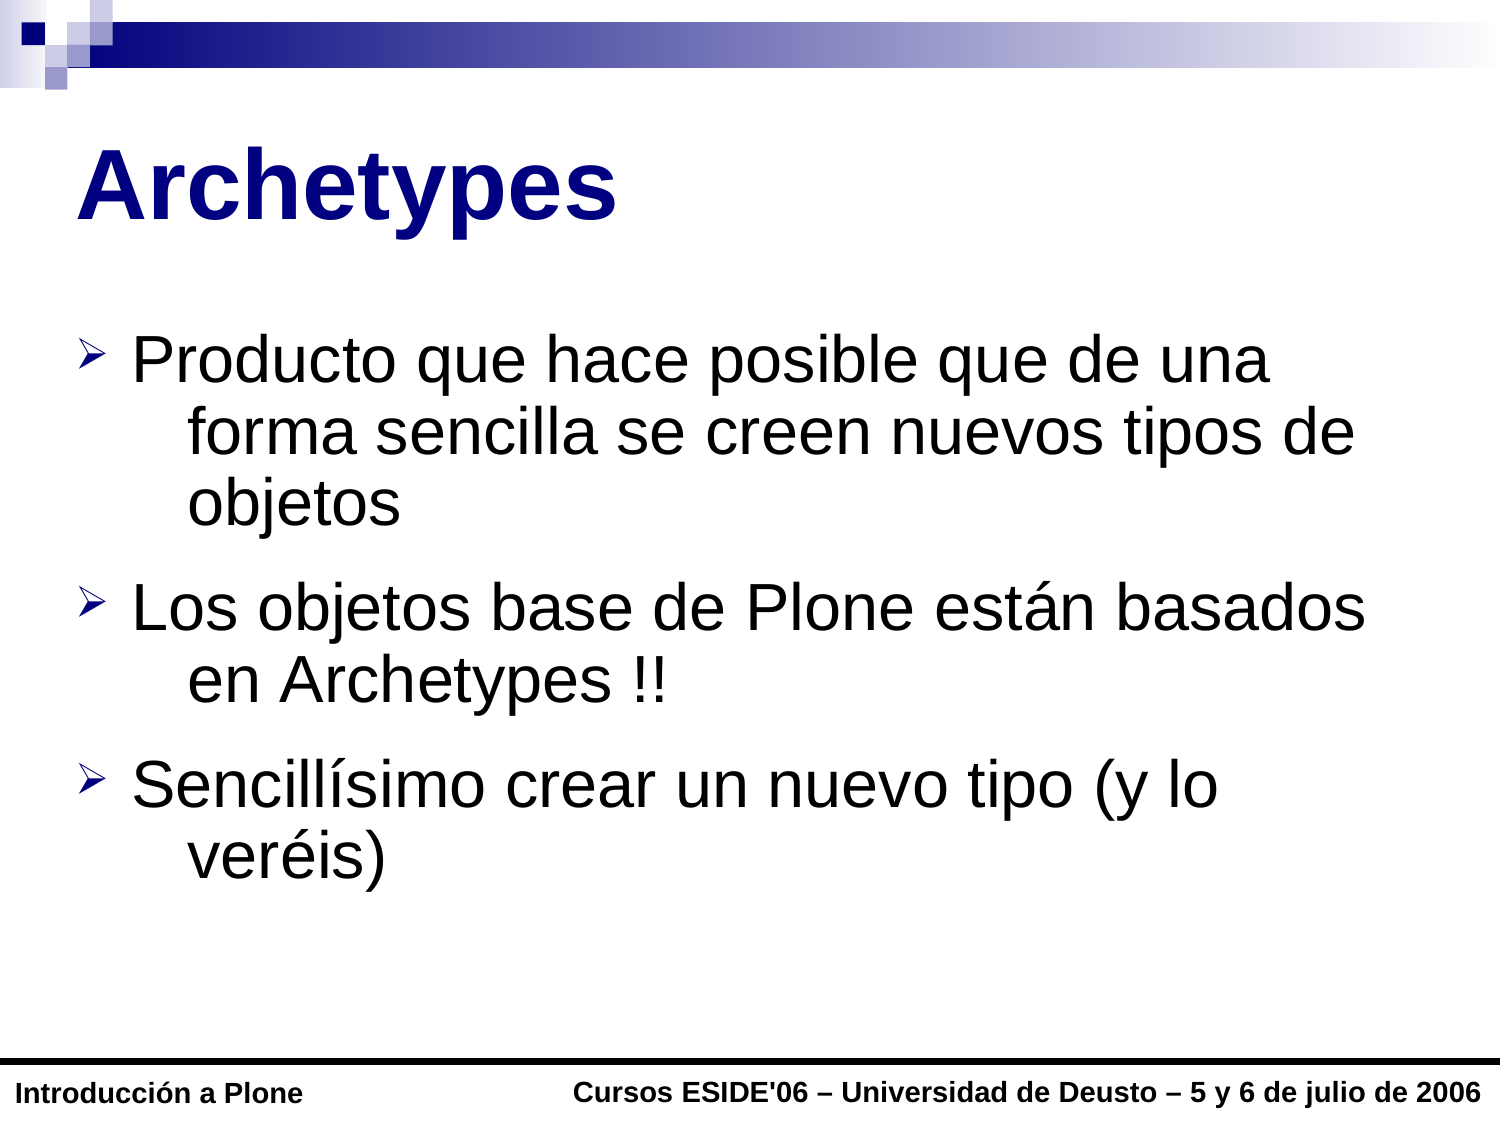

# Archetypes
Producto que hace posible que de una forma sencilla se creen nuevos tipos de objetos
Los objetos base de Plone están basados en Archetypes !!
Sencillísimo crear un nuevo tipo (y lo veréis)